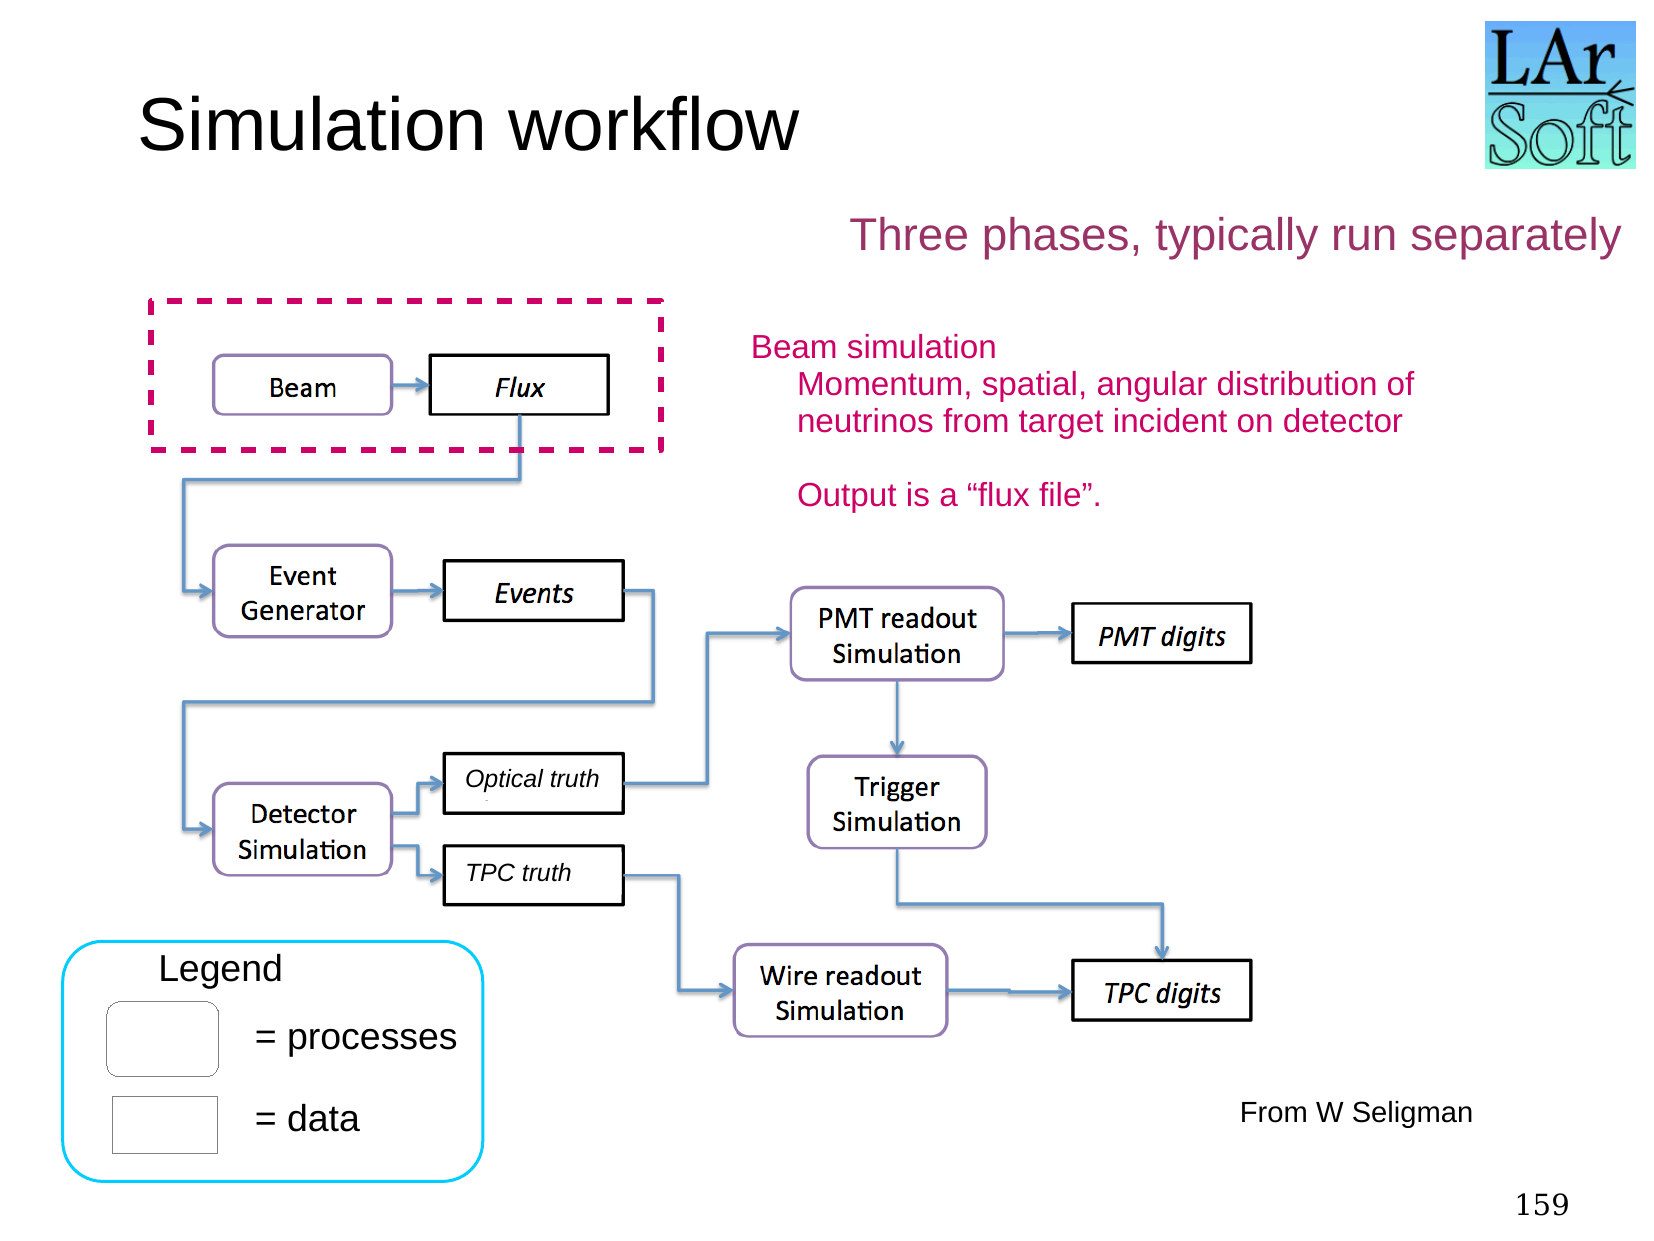

Simulation workflow
Three phases, typically run separately
Beam simulation
 Momentum, spatial, angular distribution of
 neutrinos from target incident on detector
 Output is a “flux file”.
Optical truth
TPC truth
Legend
= processes
From W Seligman
= data
159